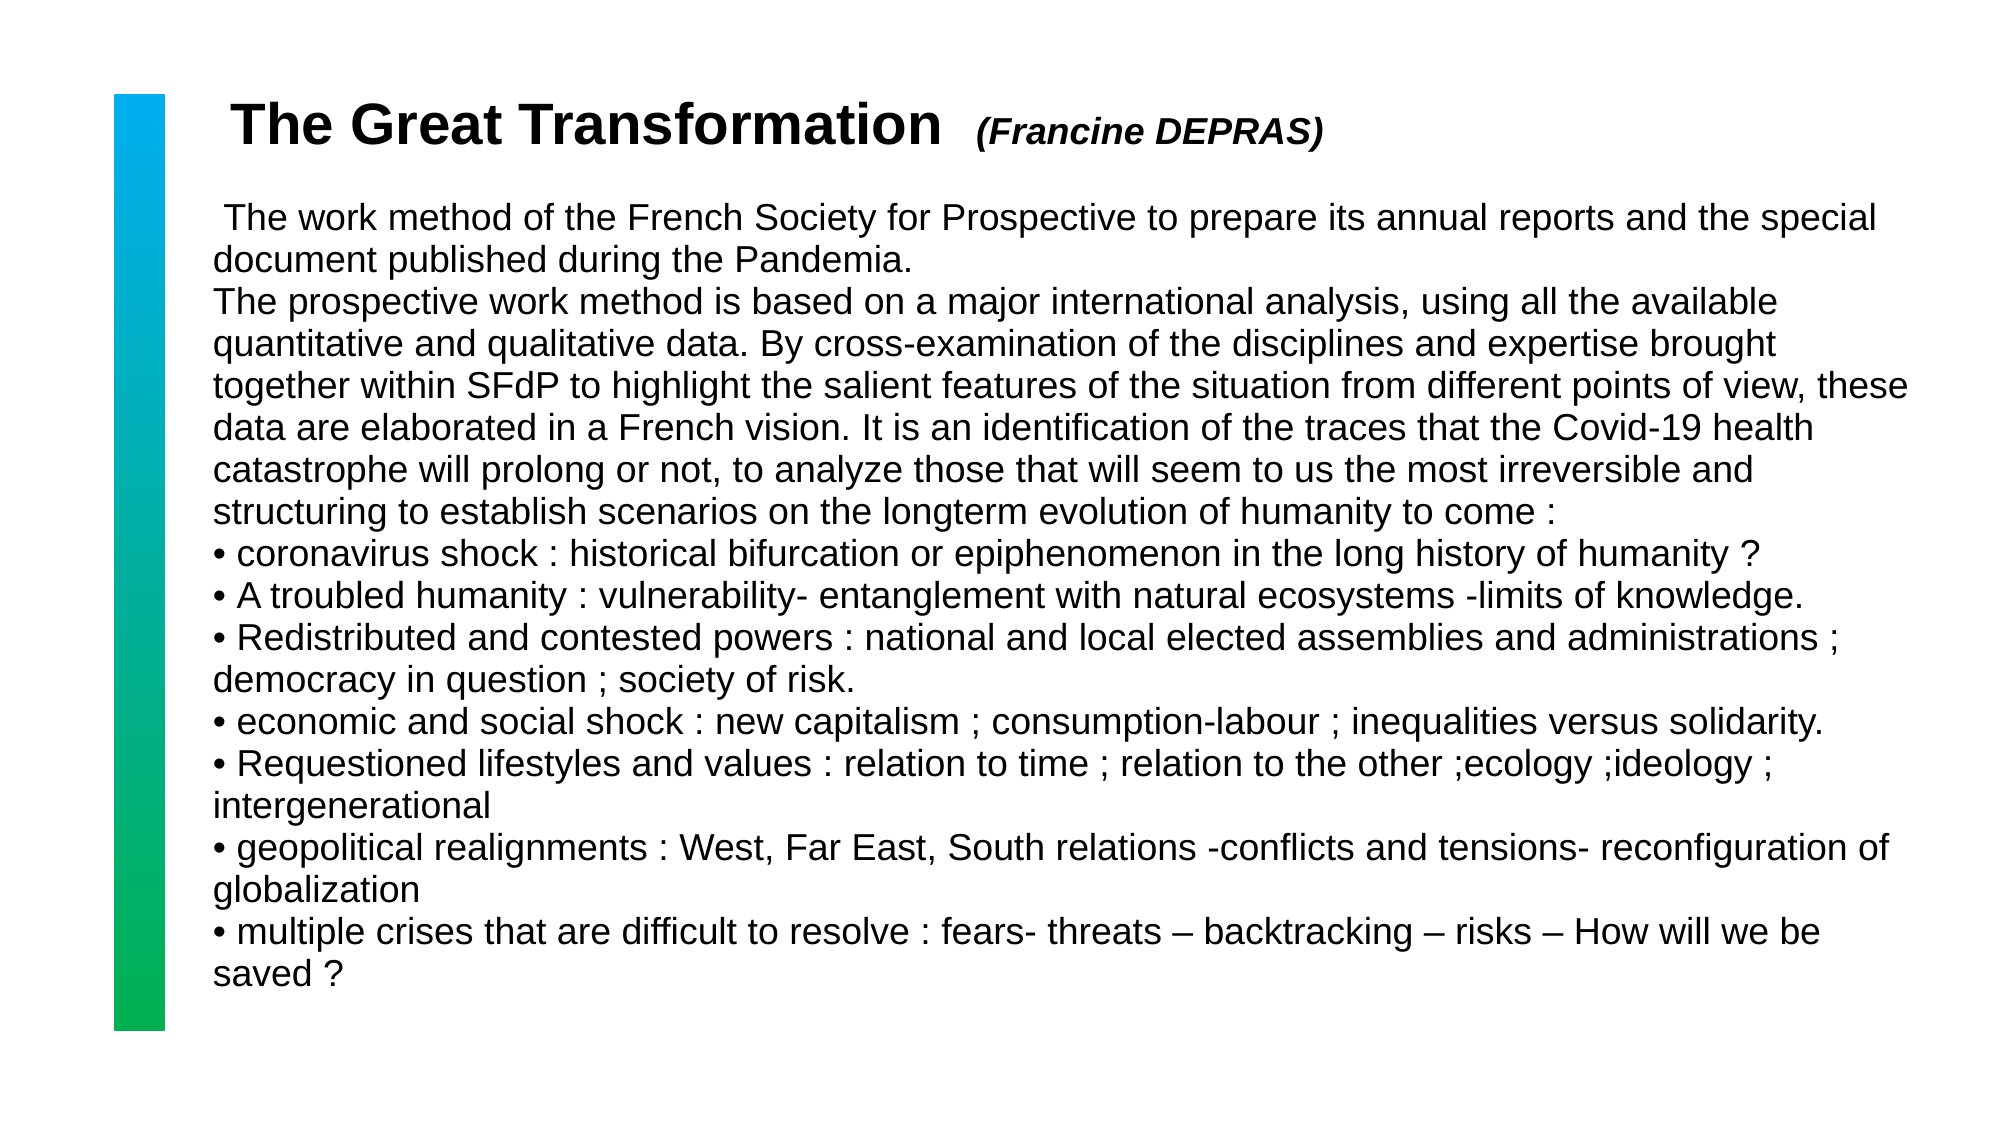

The Great Transformation (Francine DEPRAS)
 The work method of the French Society for Prospective to prepare its annual reports and the special document published during the Pandemia.
The prospective work method is based on a major international analysis, using all the available quantitative and qualitative data. By cross-examination of the disciplines and expertise brought together within SFdP to highlight the salient features of the situation from different points of view, these data are elaborated in a French vision. It is an identification of the traces that the Covid-19 health catastrophe will prolong or not, to analyze those that will seem to us the most irreversible and structuring to establish scenarios on the longterm evolution of humanity to come :
• coronavirus shock : historical bifurcation or epiphenomenon in the long history of humanity ?
• A troubled humanity : vulnerability- entanglement with natural ecosystems -limits of knowledge.
• Redistributed and contested powers : national and local elected assemblies and administrations ; democracy in question ; society of risk.
• economic and social shock : new capitalism ; consumption-labour ; inequalities versus solidarity.
• Requestioned lifestyles and values : relation to time ; relation to the other ;ecology ;ideology ; intergenerational
• geopolitical realignments : West, Far East, South relations -conflicts and tensions- reconfiguration of globalization
• multiple crises that are difficult to resolve : fears- threats – backtracking – risks – How will we be saved ?